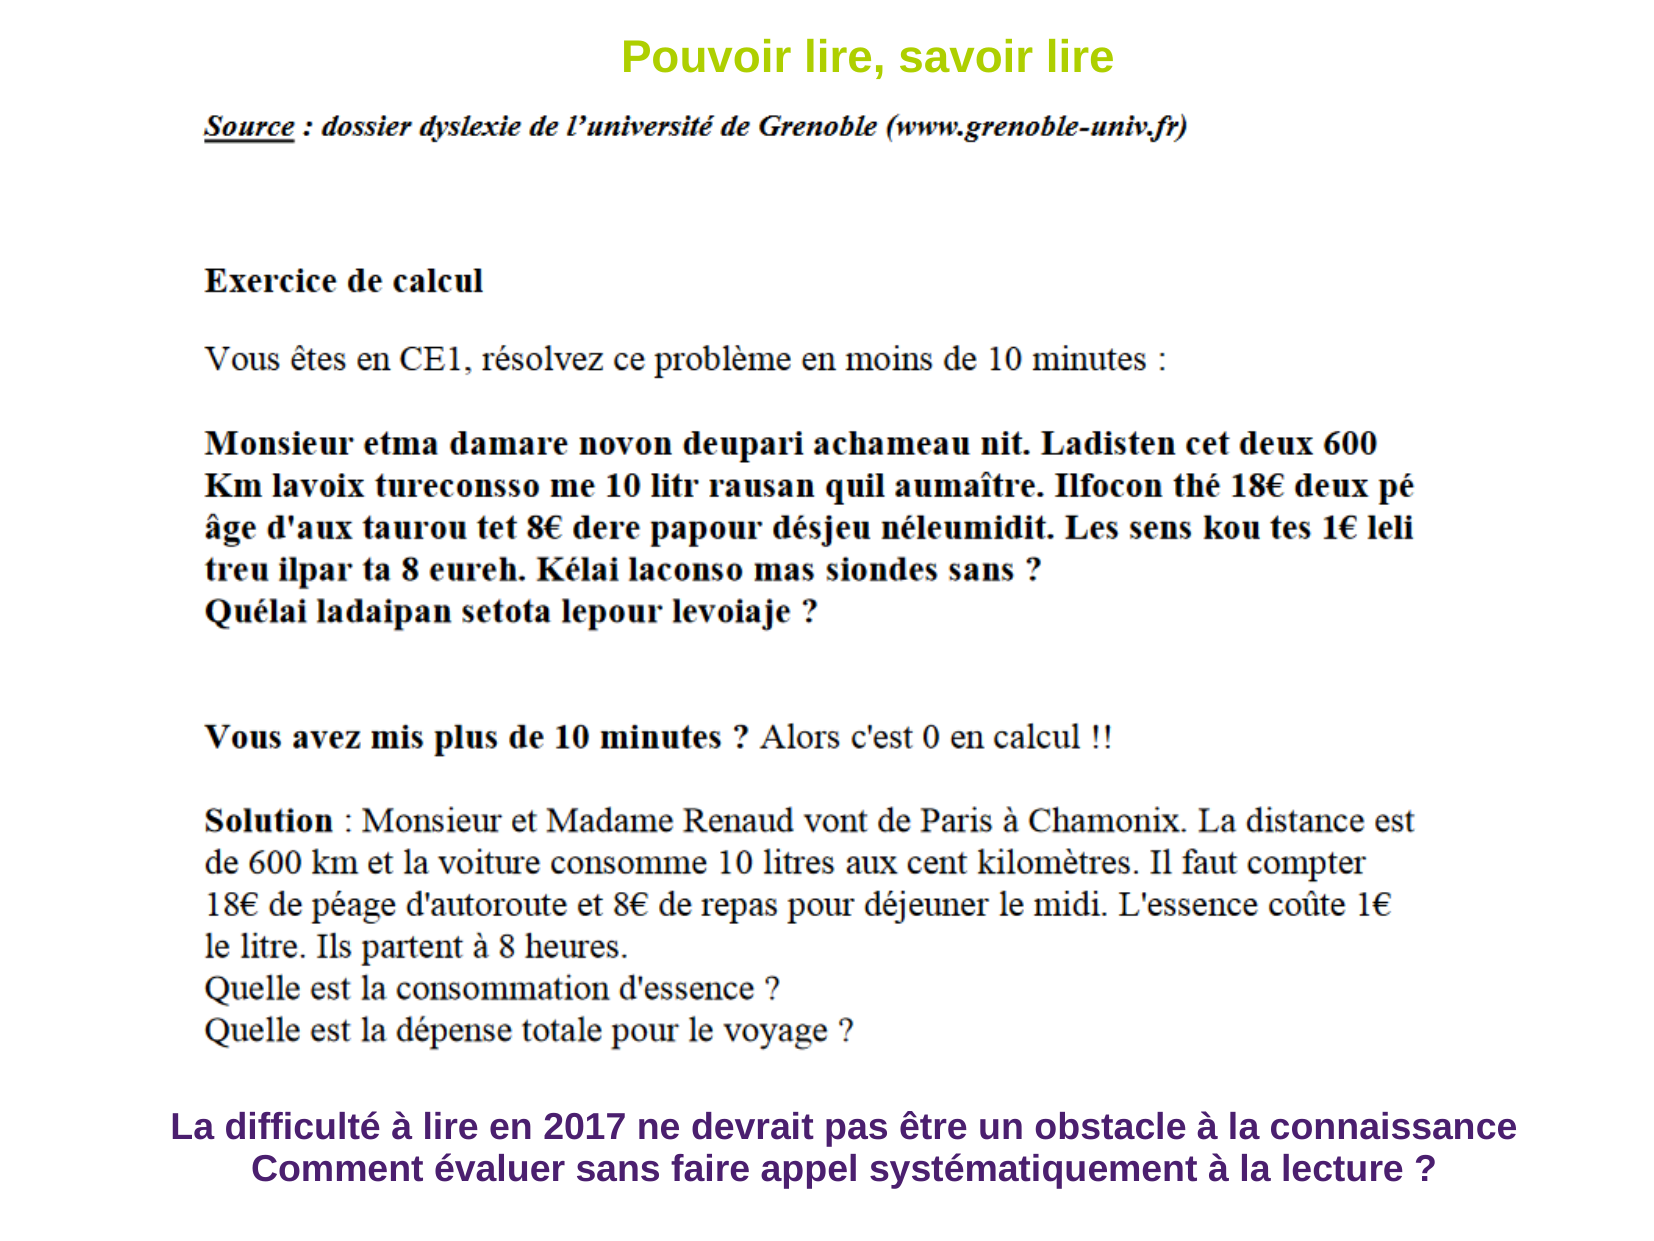

Pouvoir lire, savoir lire
La difficulté à lire en 2017 ne devrait pas être un obstacle à la connaissance
Comment évaluer sans faire appel systématiquement à la lecture ?